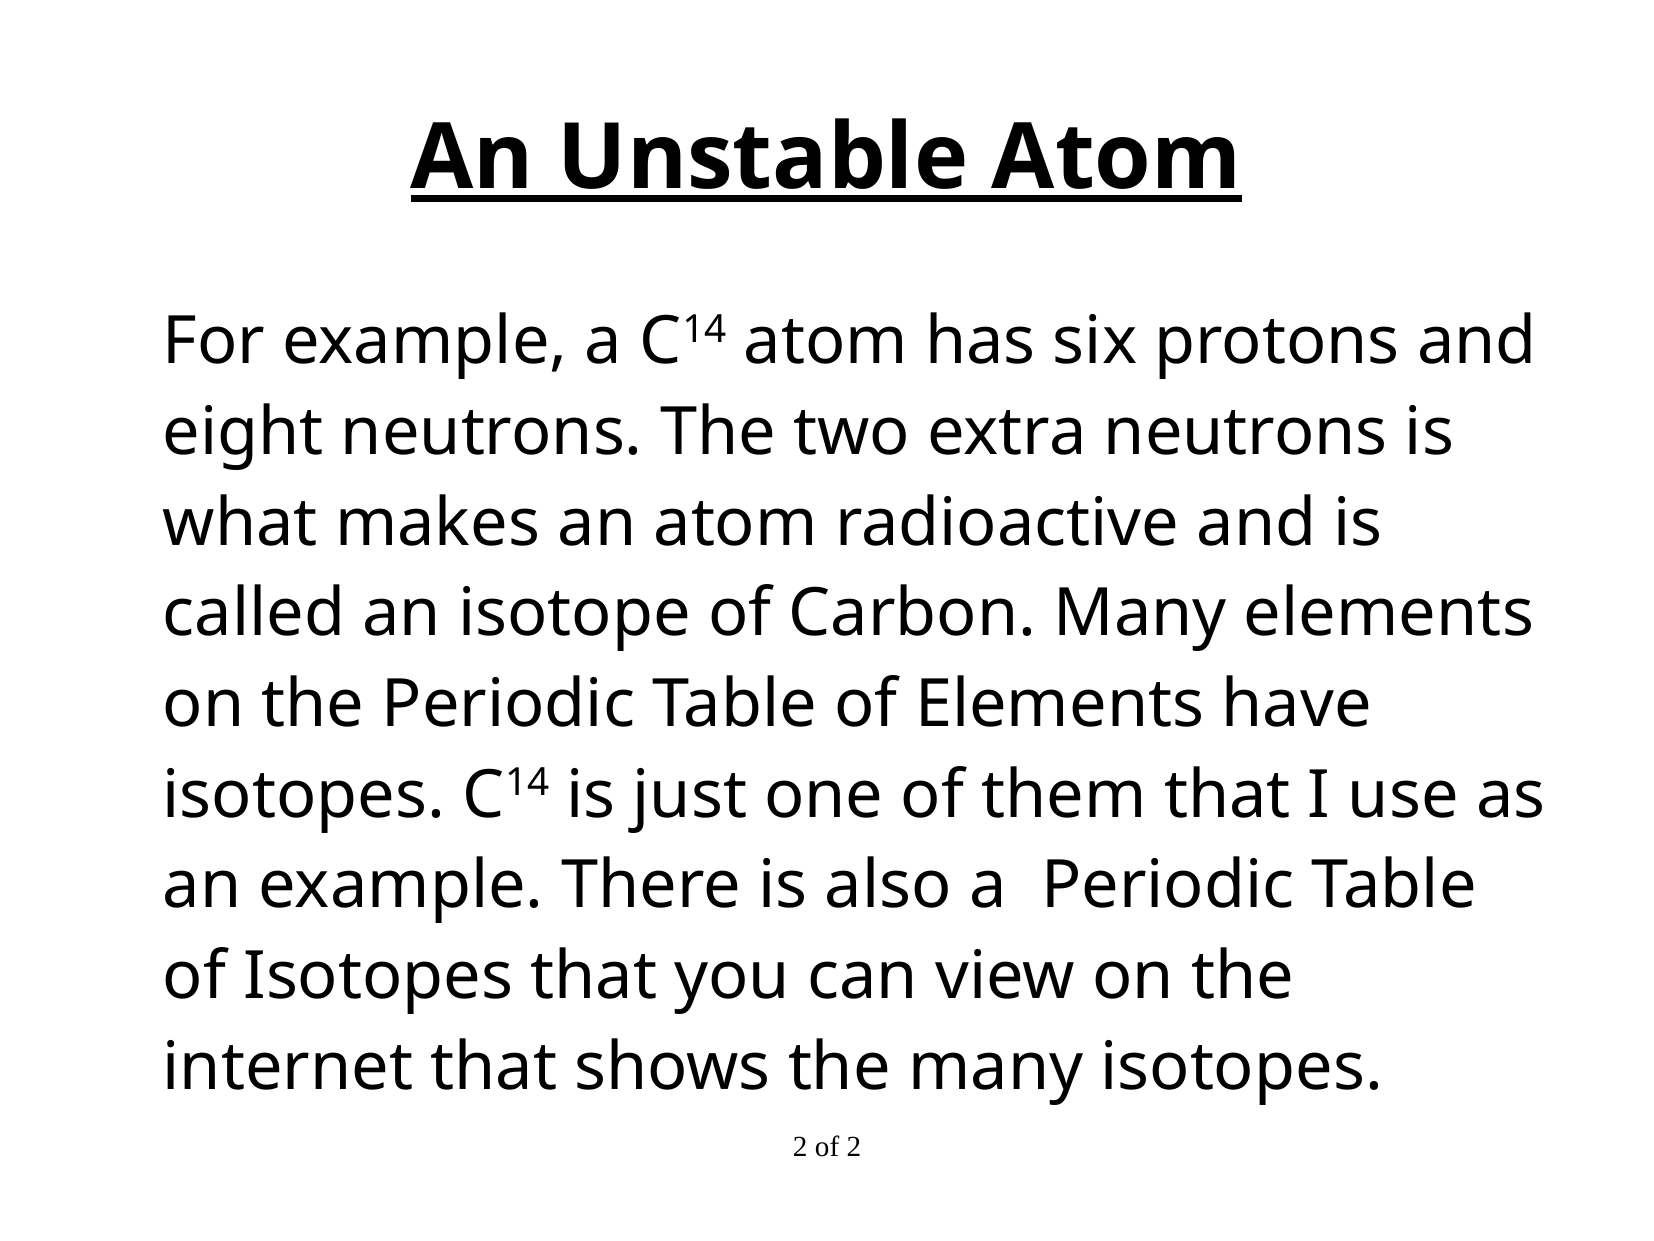

# An Unstable Atom
For example, a C14 atom has six protons and eight neutrons. The two extra neutrons is what makes an atom radioactive and is called an isotope of Carbon. Many elements on the Periodic Table of Elements have isotopes. C14 is just one of them that I use as an example. There is also a Periodic Table of Isotopes that you can view on the internet that shows the many isotopes.
2 of 2